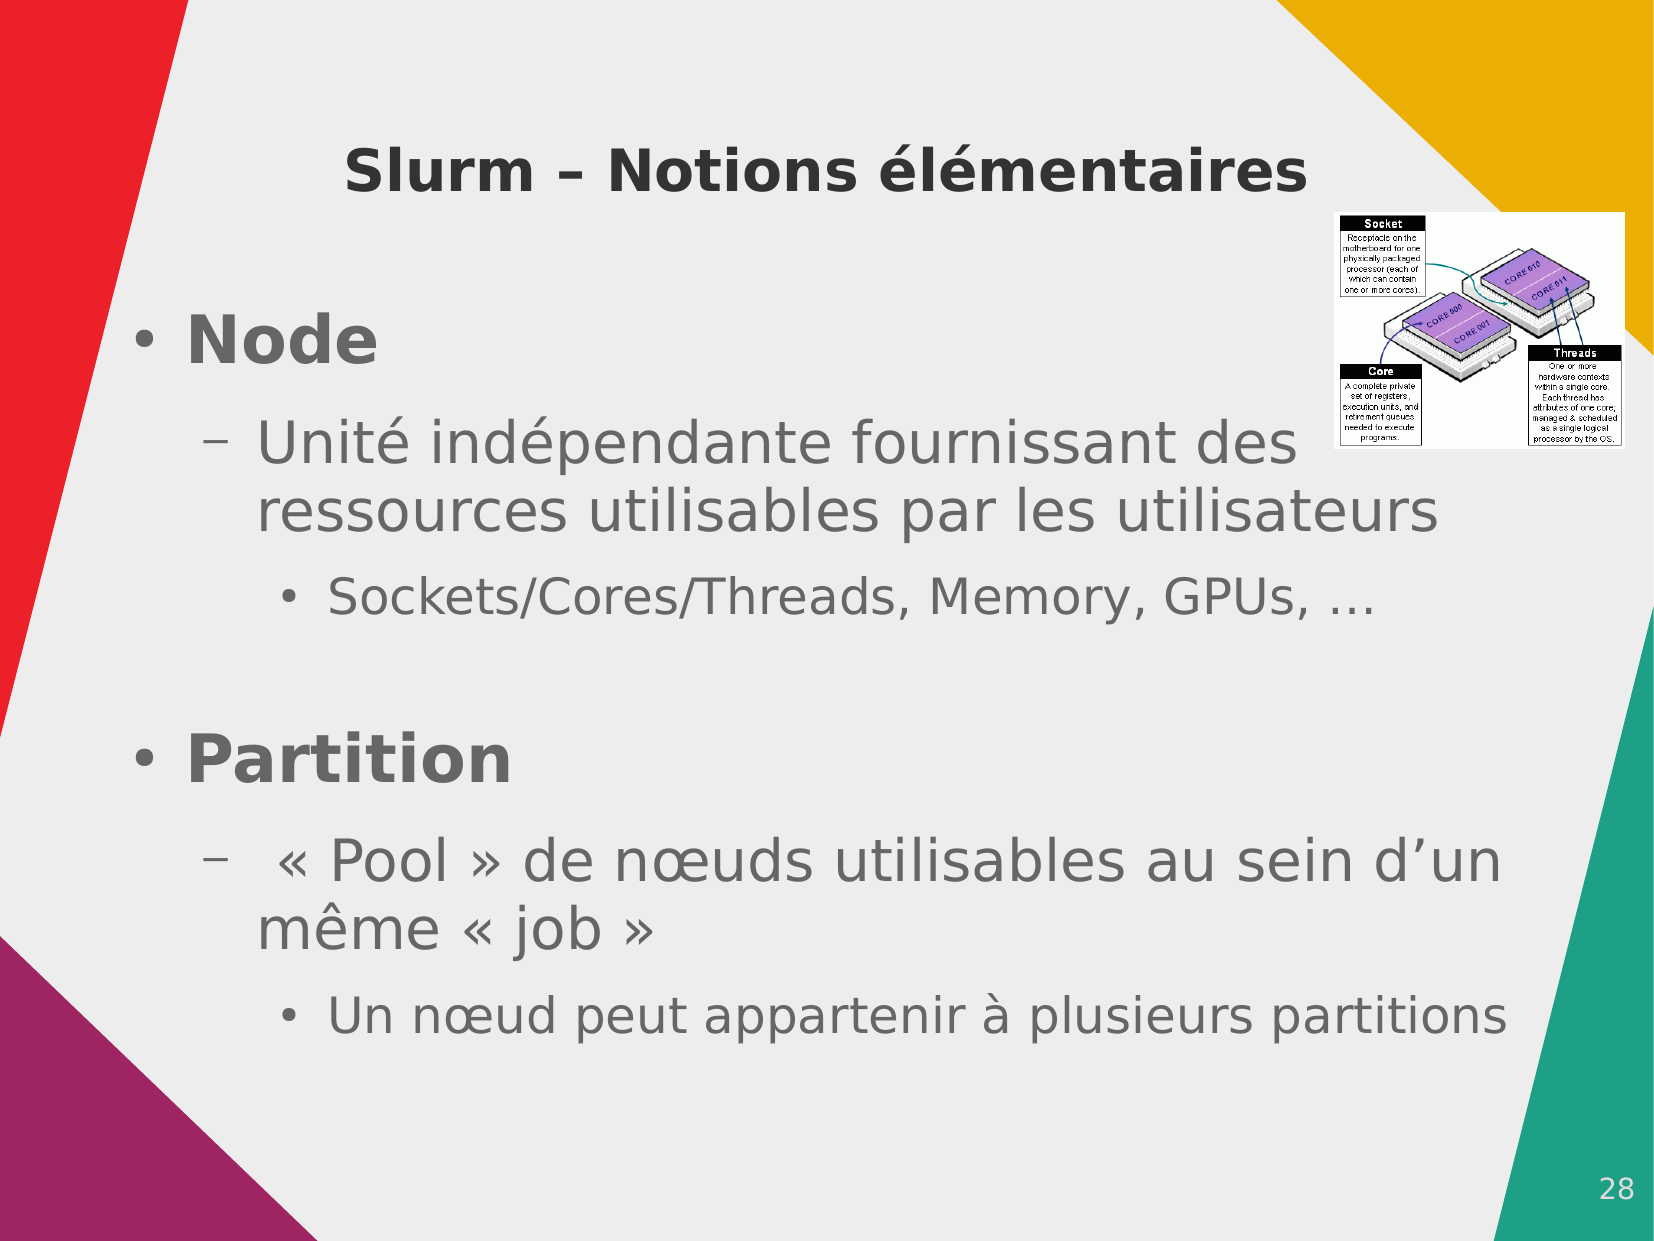

# Slurm – Notions élémentaires
Node
Unité indépendante fournissant des ressources utilisables par les utilisateurs
Sockets/Cores/Threads, Memory, GPUs, …
Partition
 « Pool » de nœuds utilisables au sein d’un même « job »
Un nœud peut appartenir à plusieurs partitions
28